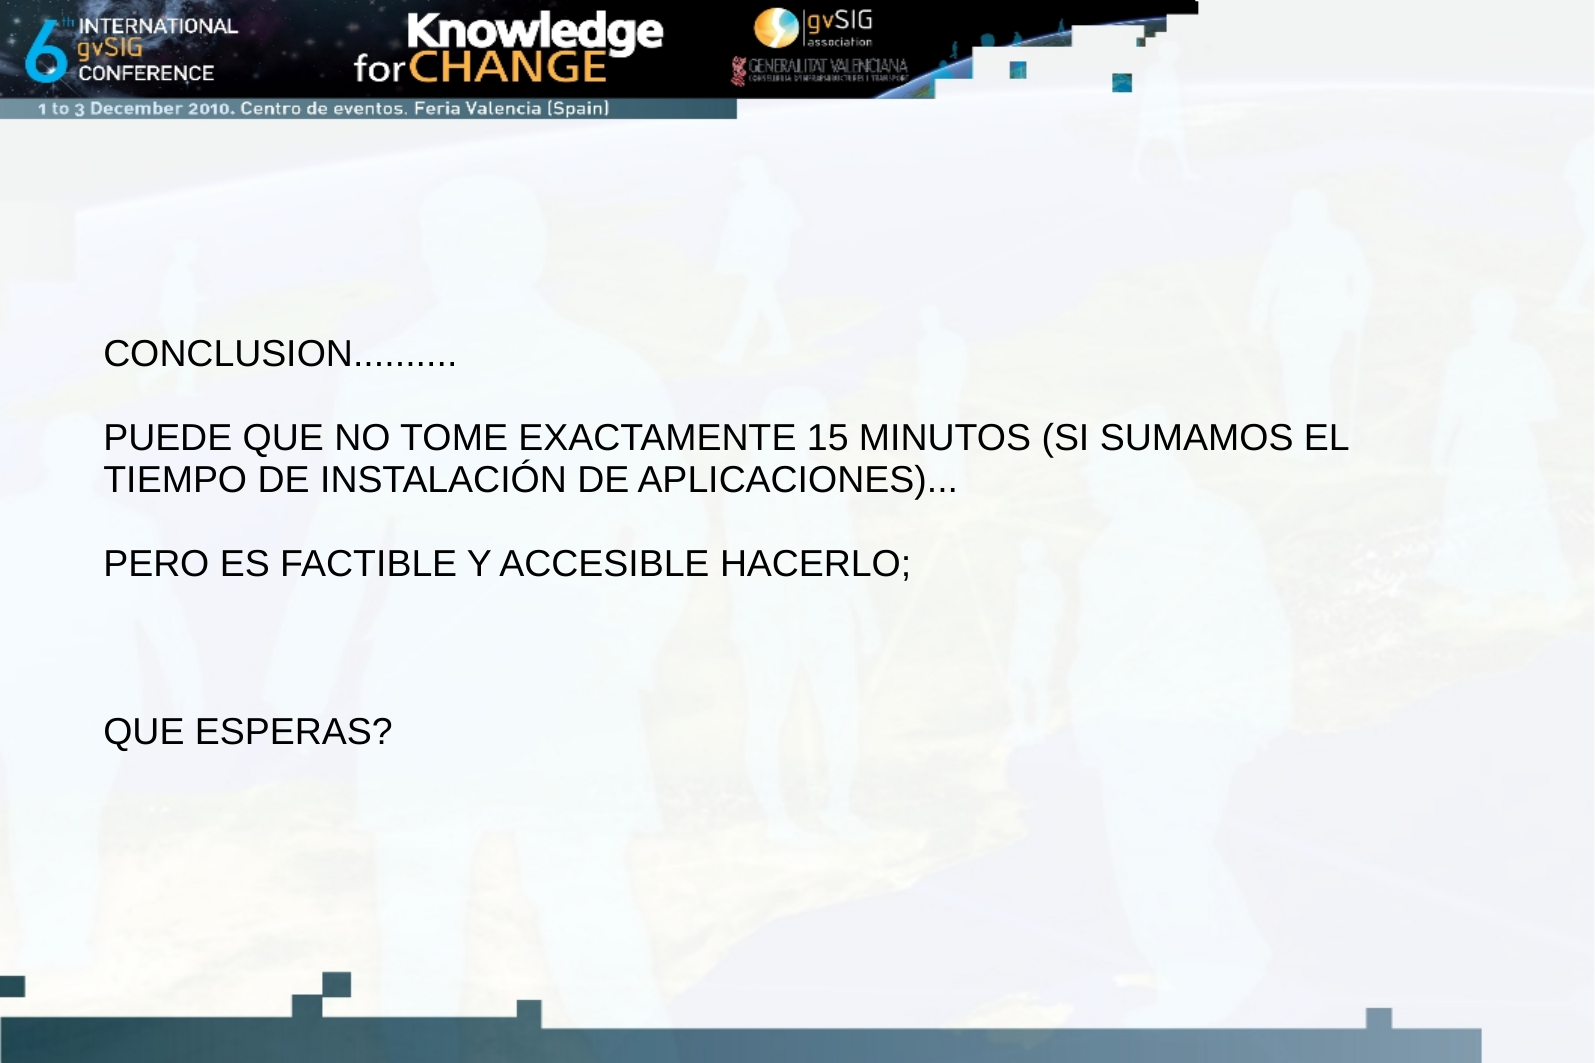

CONCLUSION..........
PUEDE QUE NO TOME EXACTAMENTE 15 MINUTOS (SI SUMAMOS EL TIEMPO DE INSTALACIÓN DE APLICACIONES)...
PERO ES FACTIBLE Y ACCESIBLE HACERLO;
QUE ESPERAS?